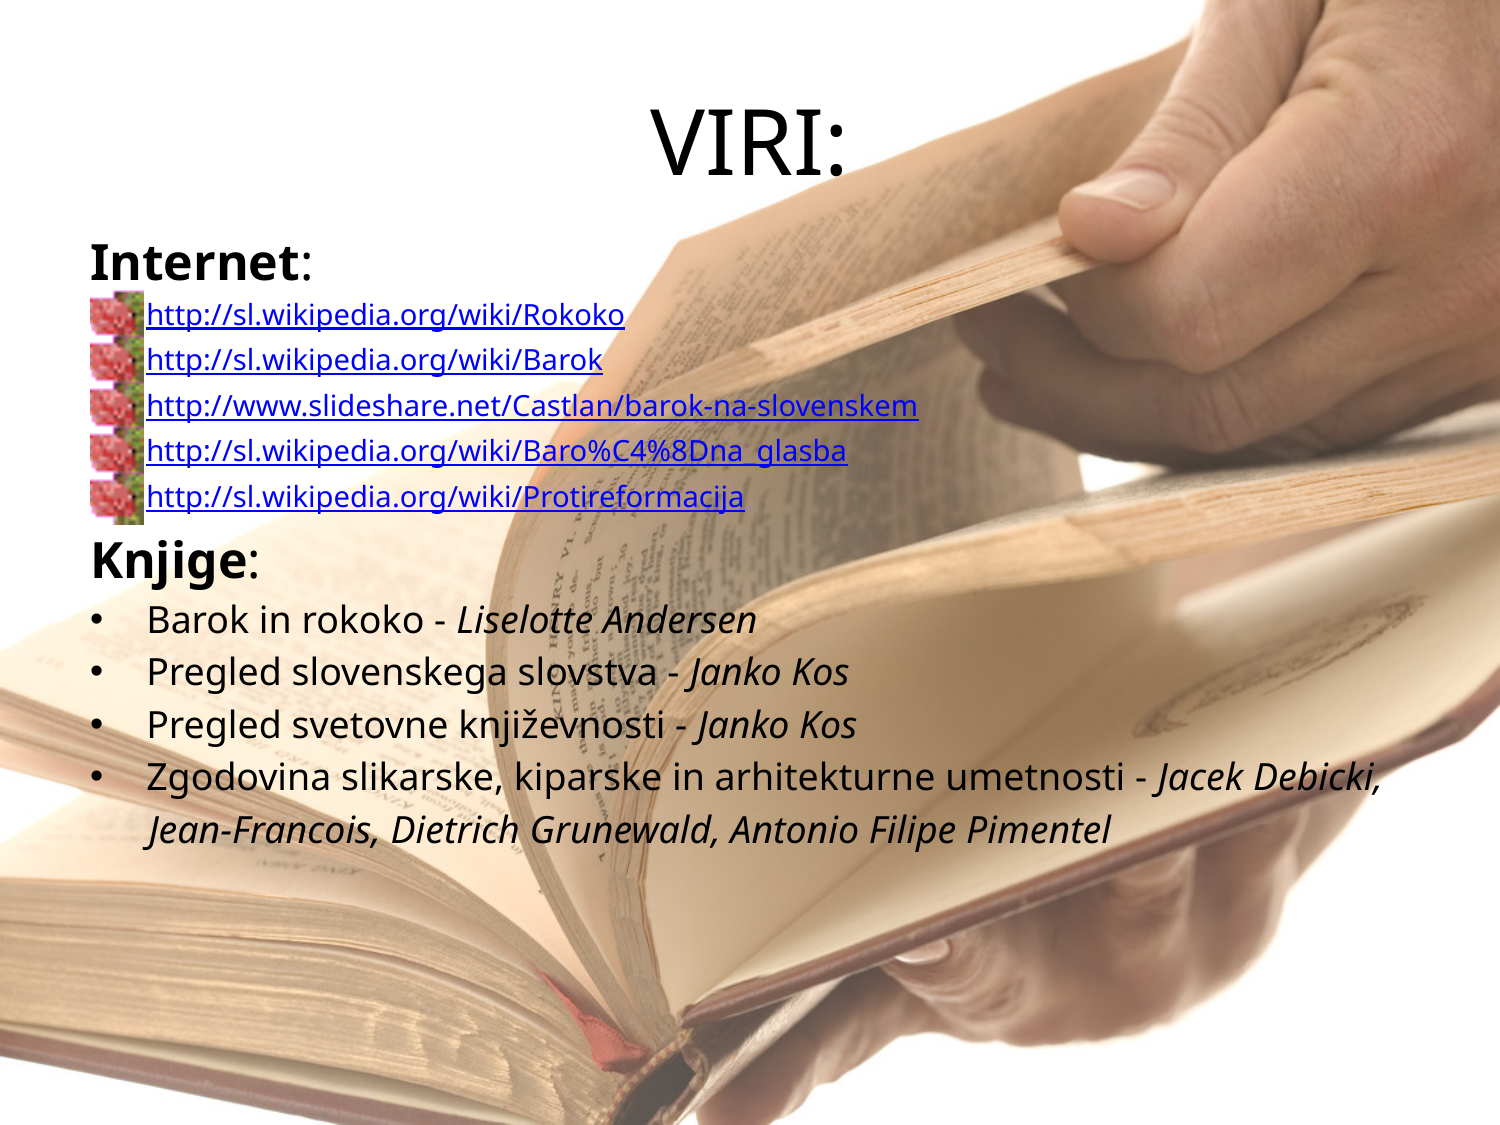

# VIRI:
Internet:
http://sl.wikipedia.org/wiki/Rokoko
http://sl.wikipedia.org/wiki/Barok
http://www.slideshare.net/Castlan/barok-na-slovenskem
http://sl.wikipedia.org/wiki/Baro%C4%8Dna_glasba
http://sl.wikipedia.org/wiki/Protireformacija
Knjige:
Barok in rokoko - Liselotte Andersen
Pregled slovenskega slovstva - Janko Kos
Pregled svetovne književnosti - Janko Kos
Zgodovina slikarske, kiparske in arhitekturne umetnosti - Jacek Debicki,
 Jean-Francois, Dietrich Grunewald, Antonio Filipe Pimentel